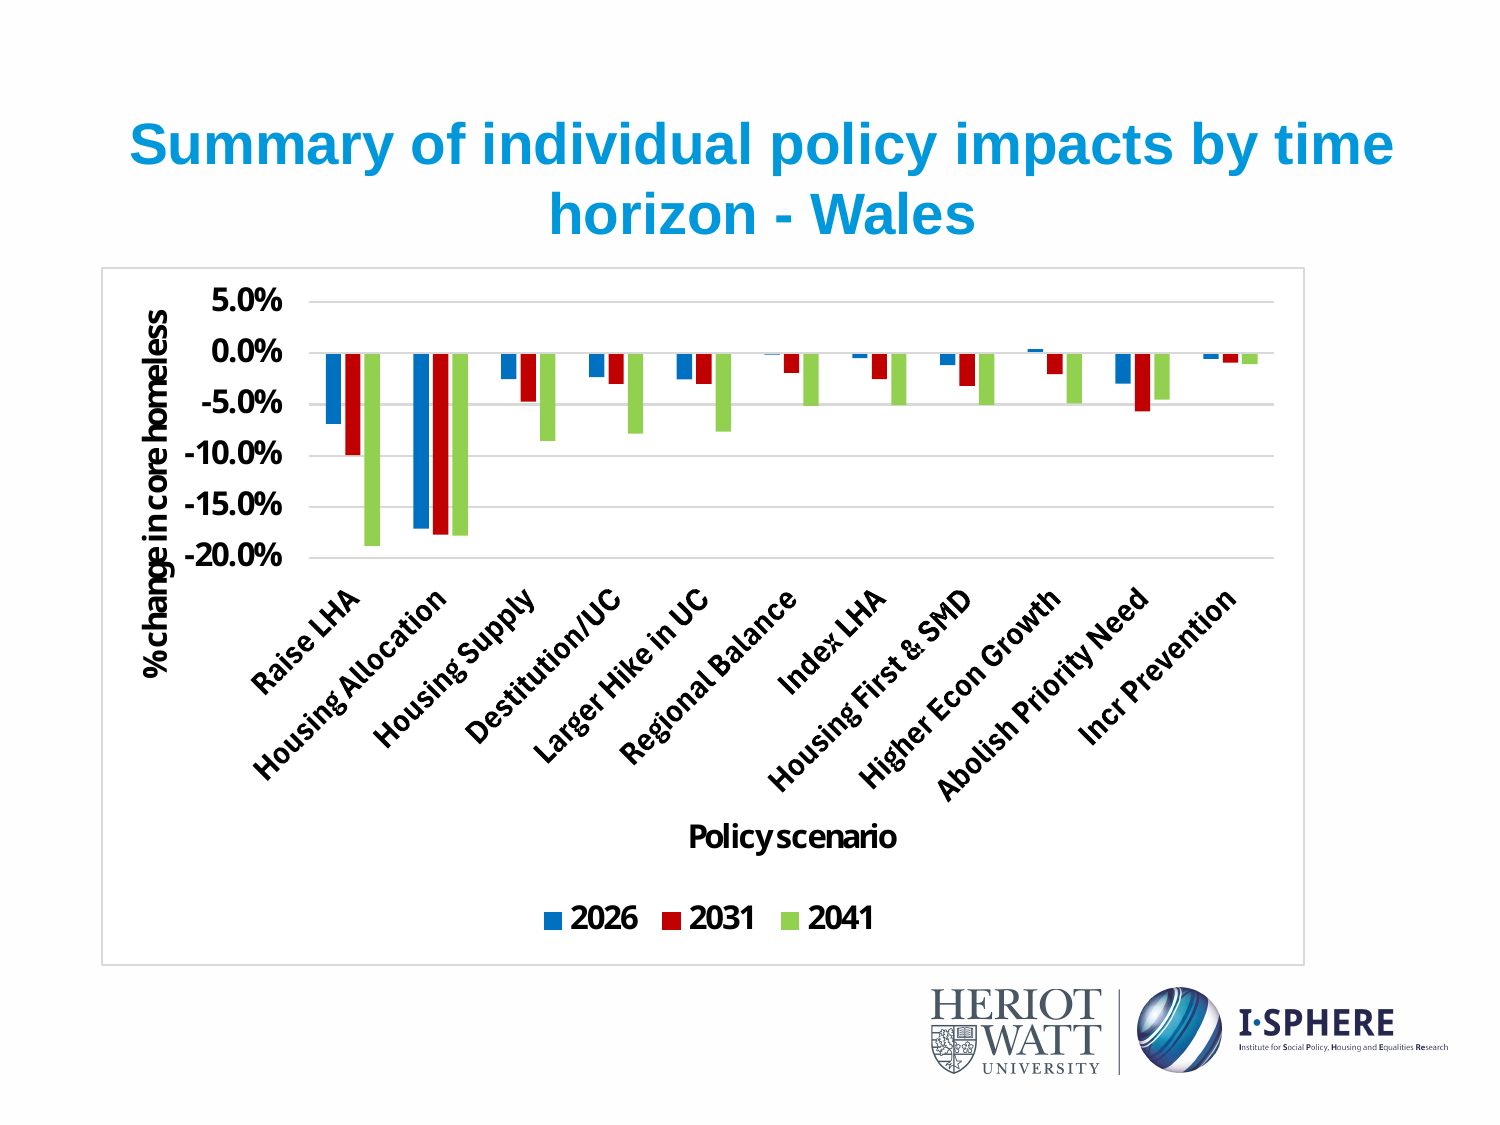

# Summary of individual policy impacts by time horizon - Wales